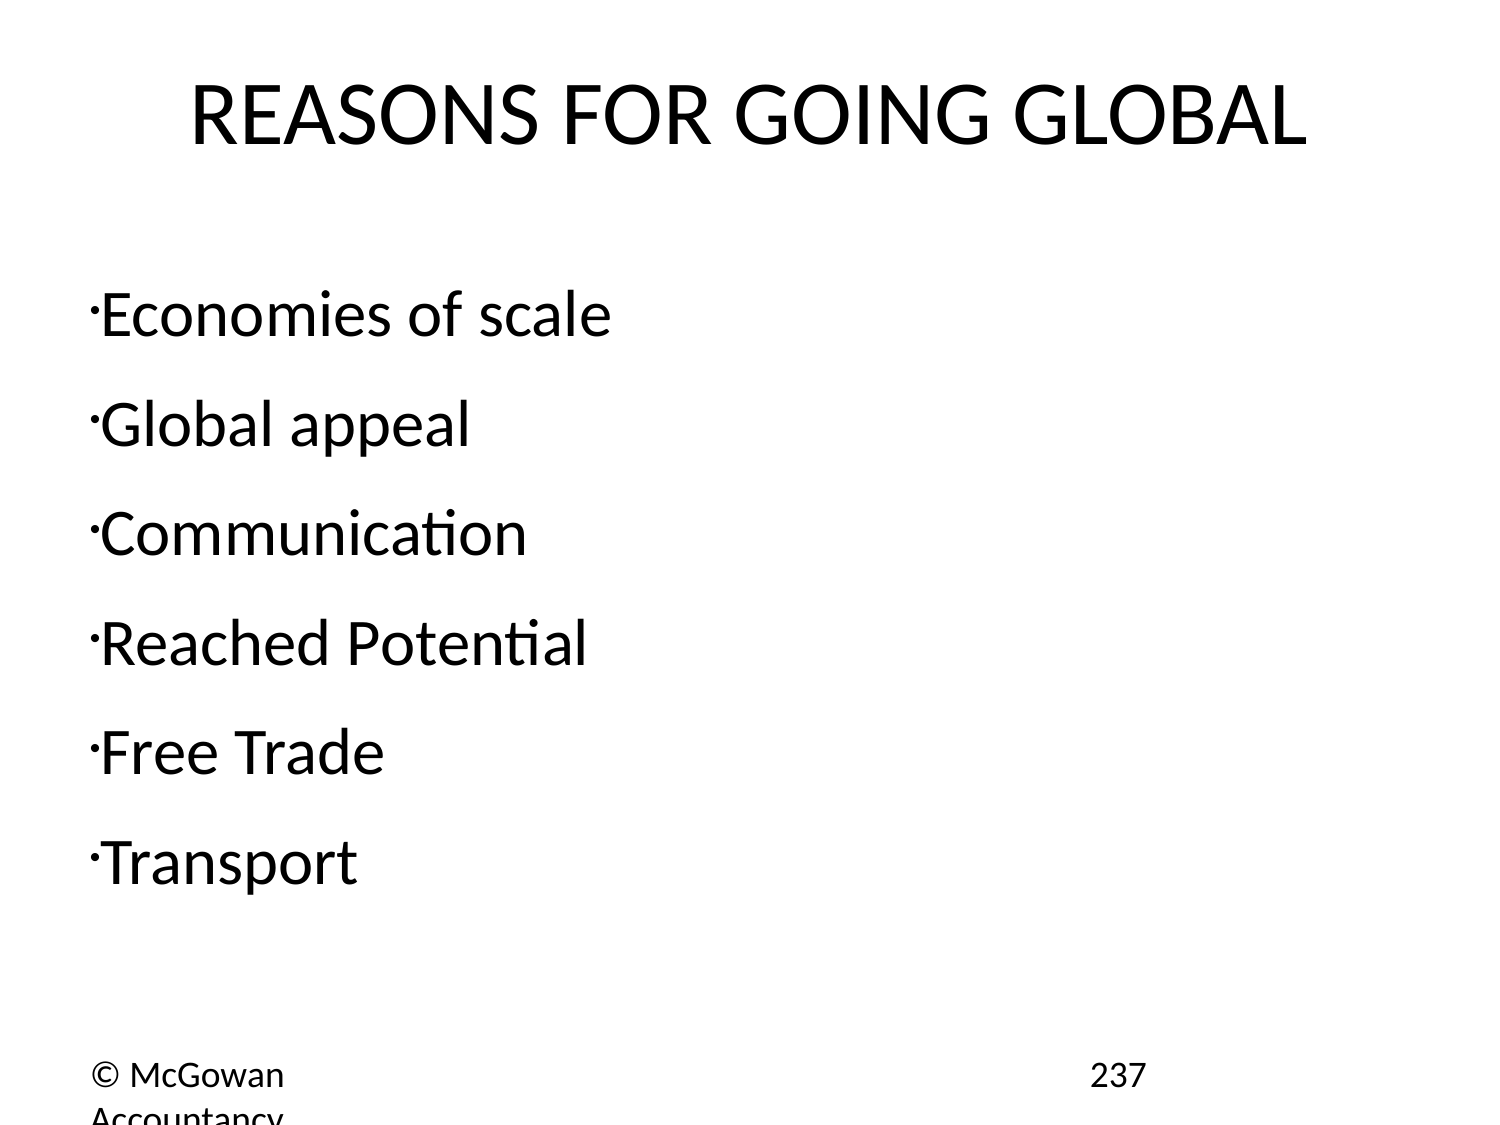

# REASONS FOR GOING GLOBAL
Economies of scale
Global appeal
Communication
Reached Potential
Free Trade
Transport
© McGowan Accountancy Services
237